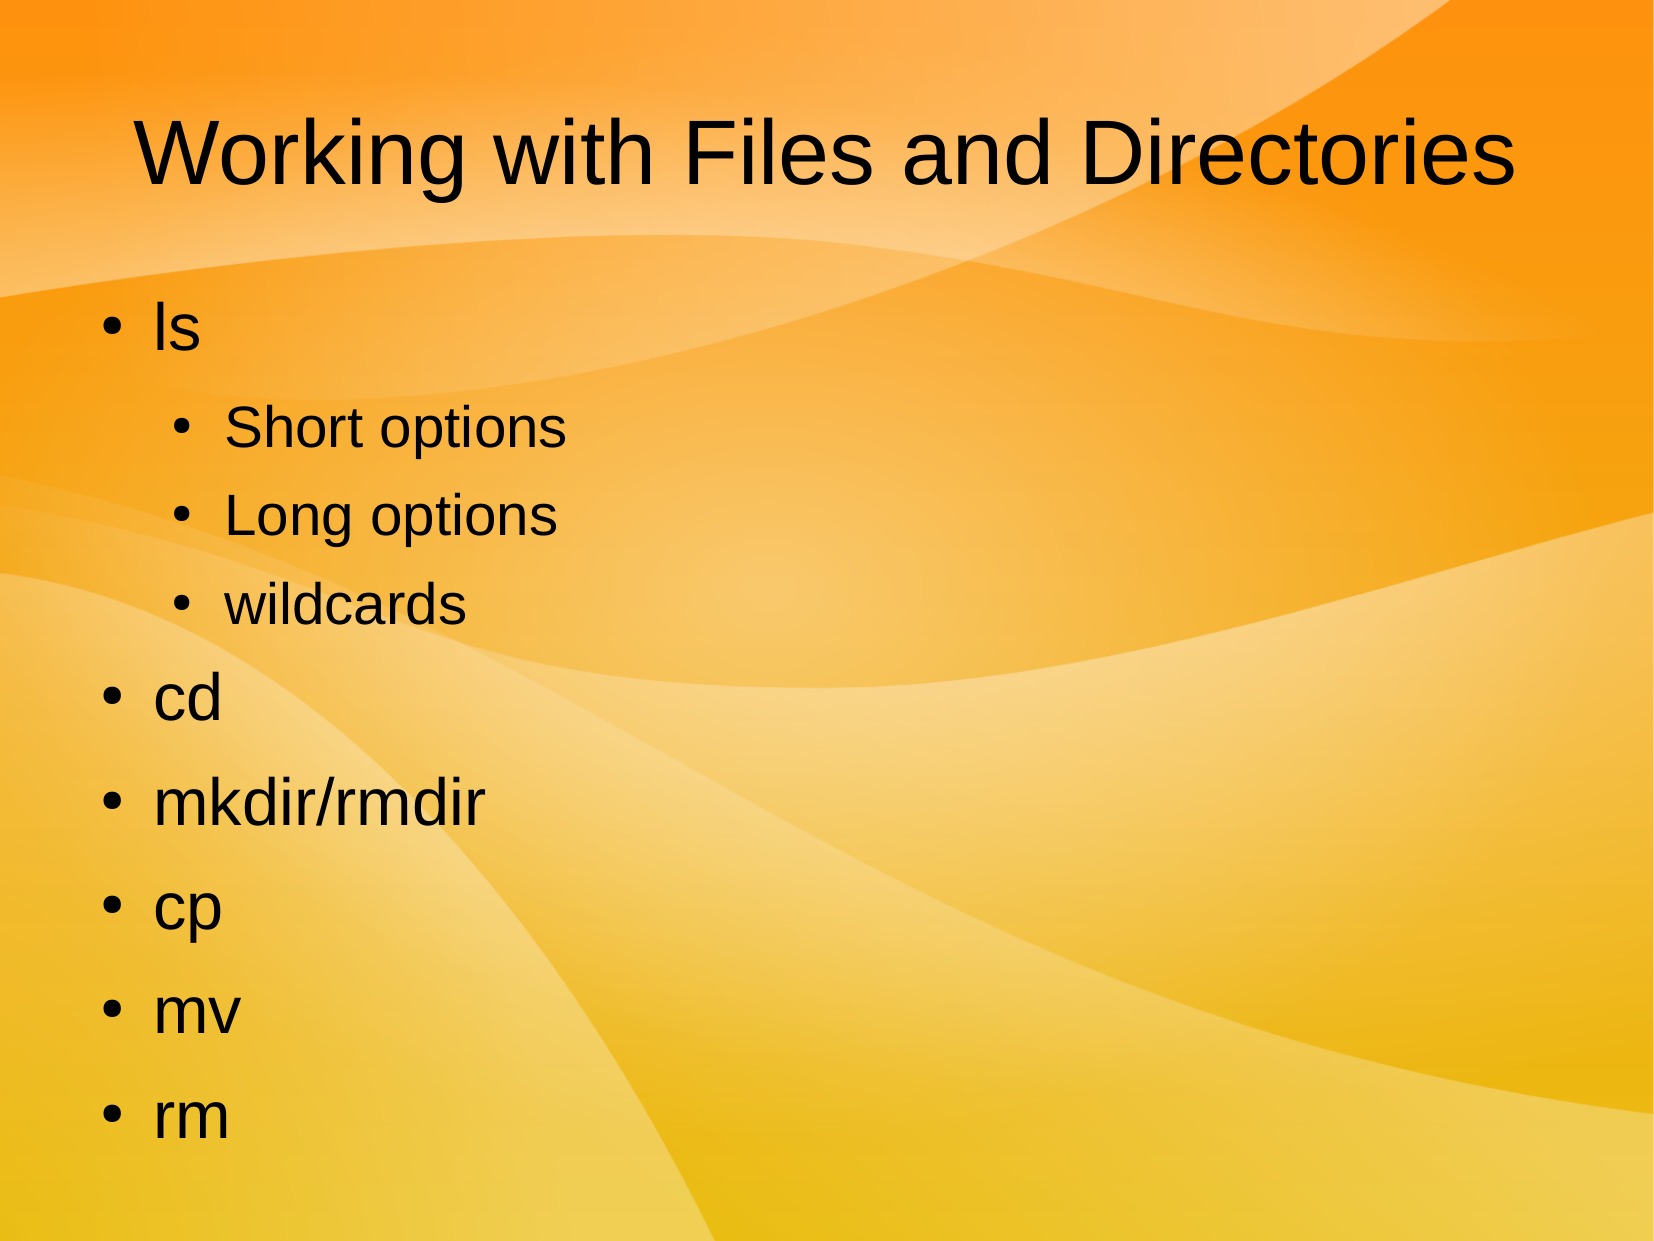

# Working with Files and Directories
ls
Short options
Long options
wildcards
cd
mkdir/rmdir
cp
mv
rm